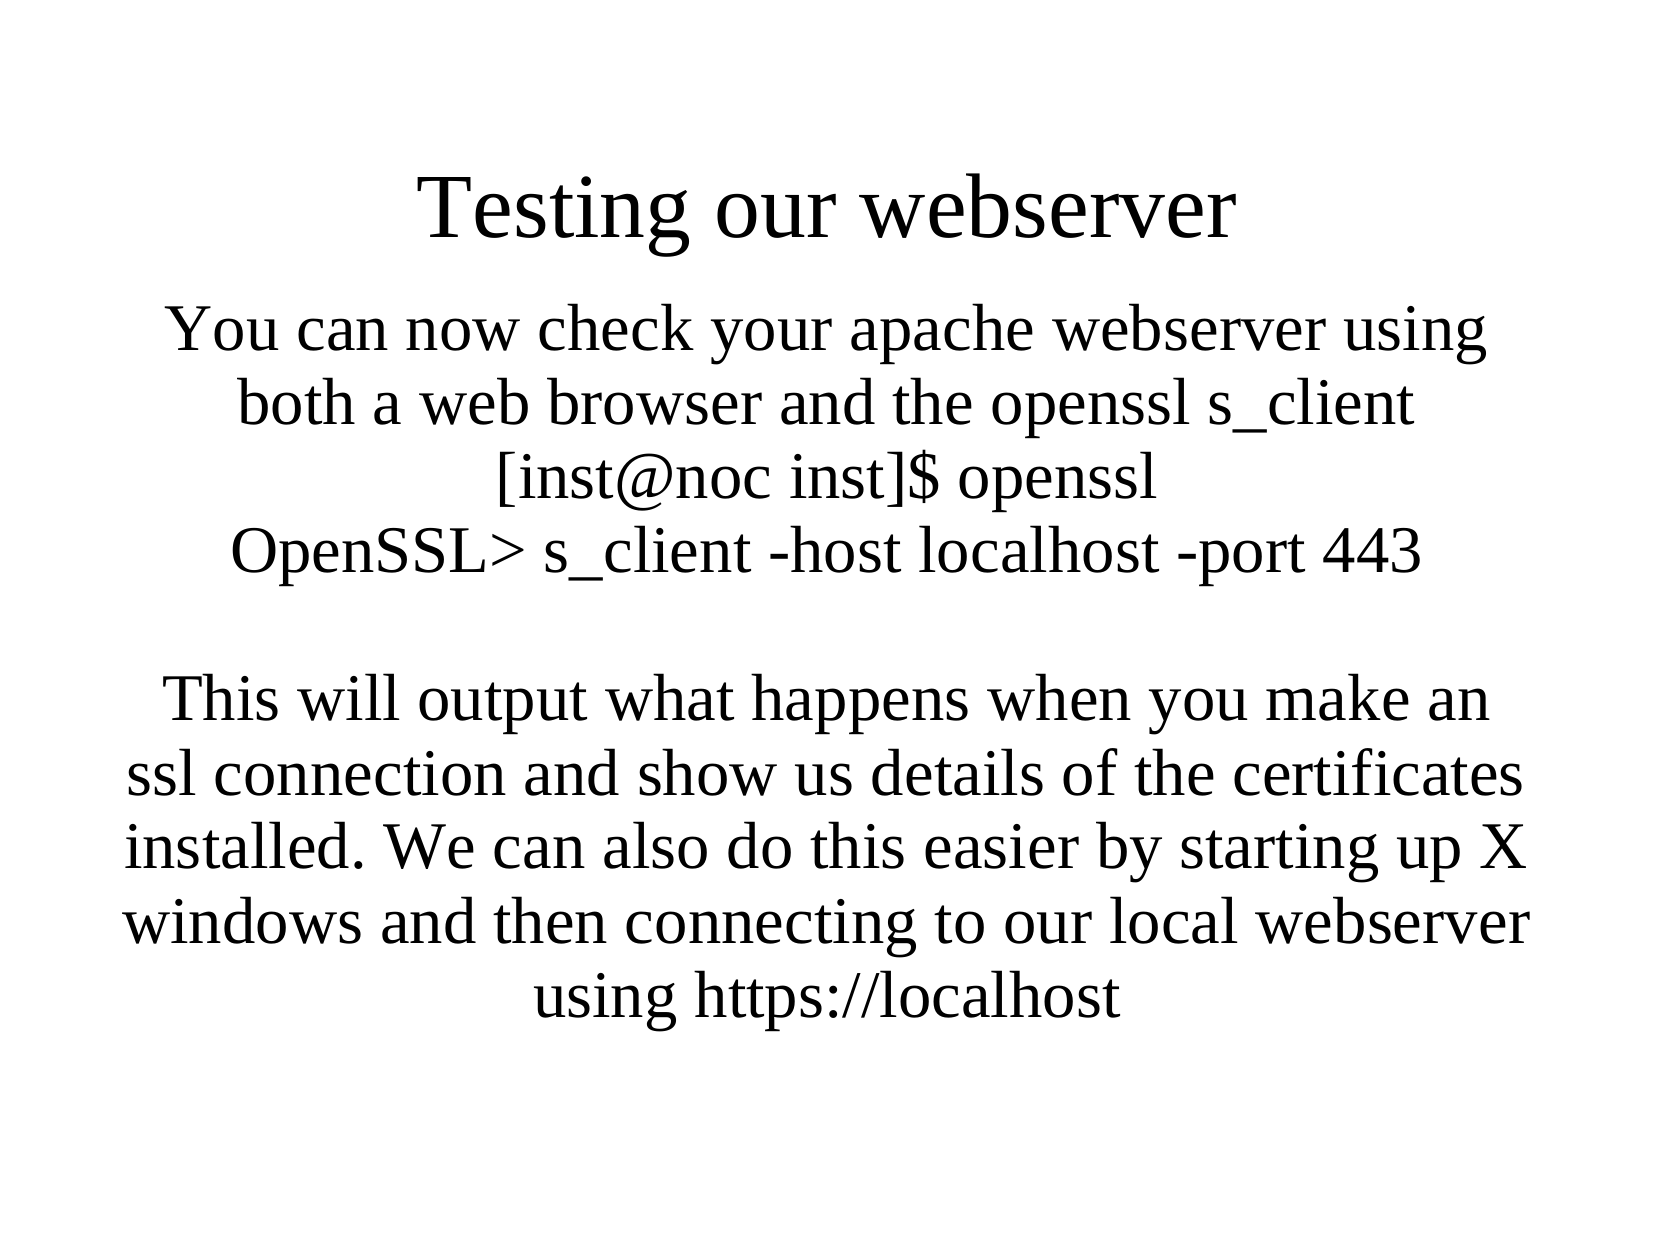

# Testing our webserver
You can now check your apache webserver using both a web browser and the openssl s_client
[inst@noc inst]$ openssl
OpenSSL> s_client -host localhost -port 443
This will output what happens when you make an ssl connection and show us details of the certificates installed. We can also do this easier by starting up X windows and then connecting to our local webserver
using https://localhost